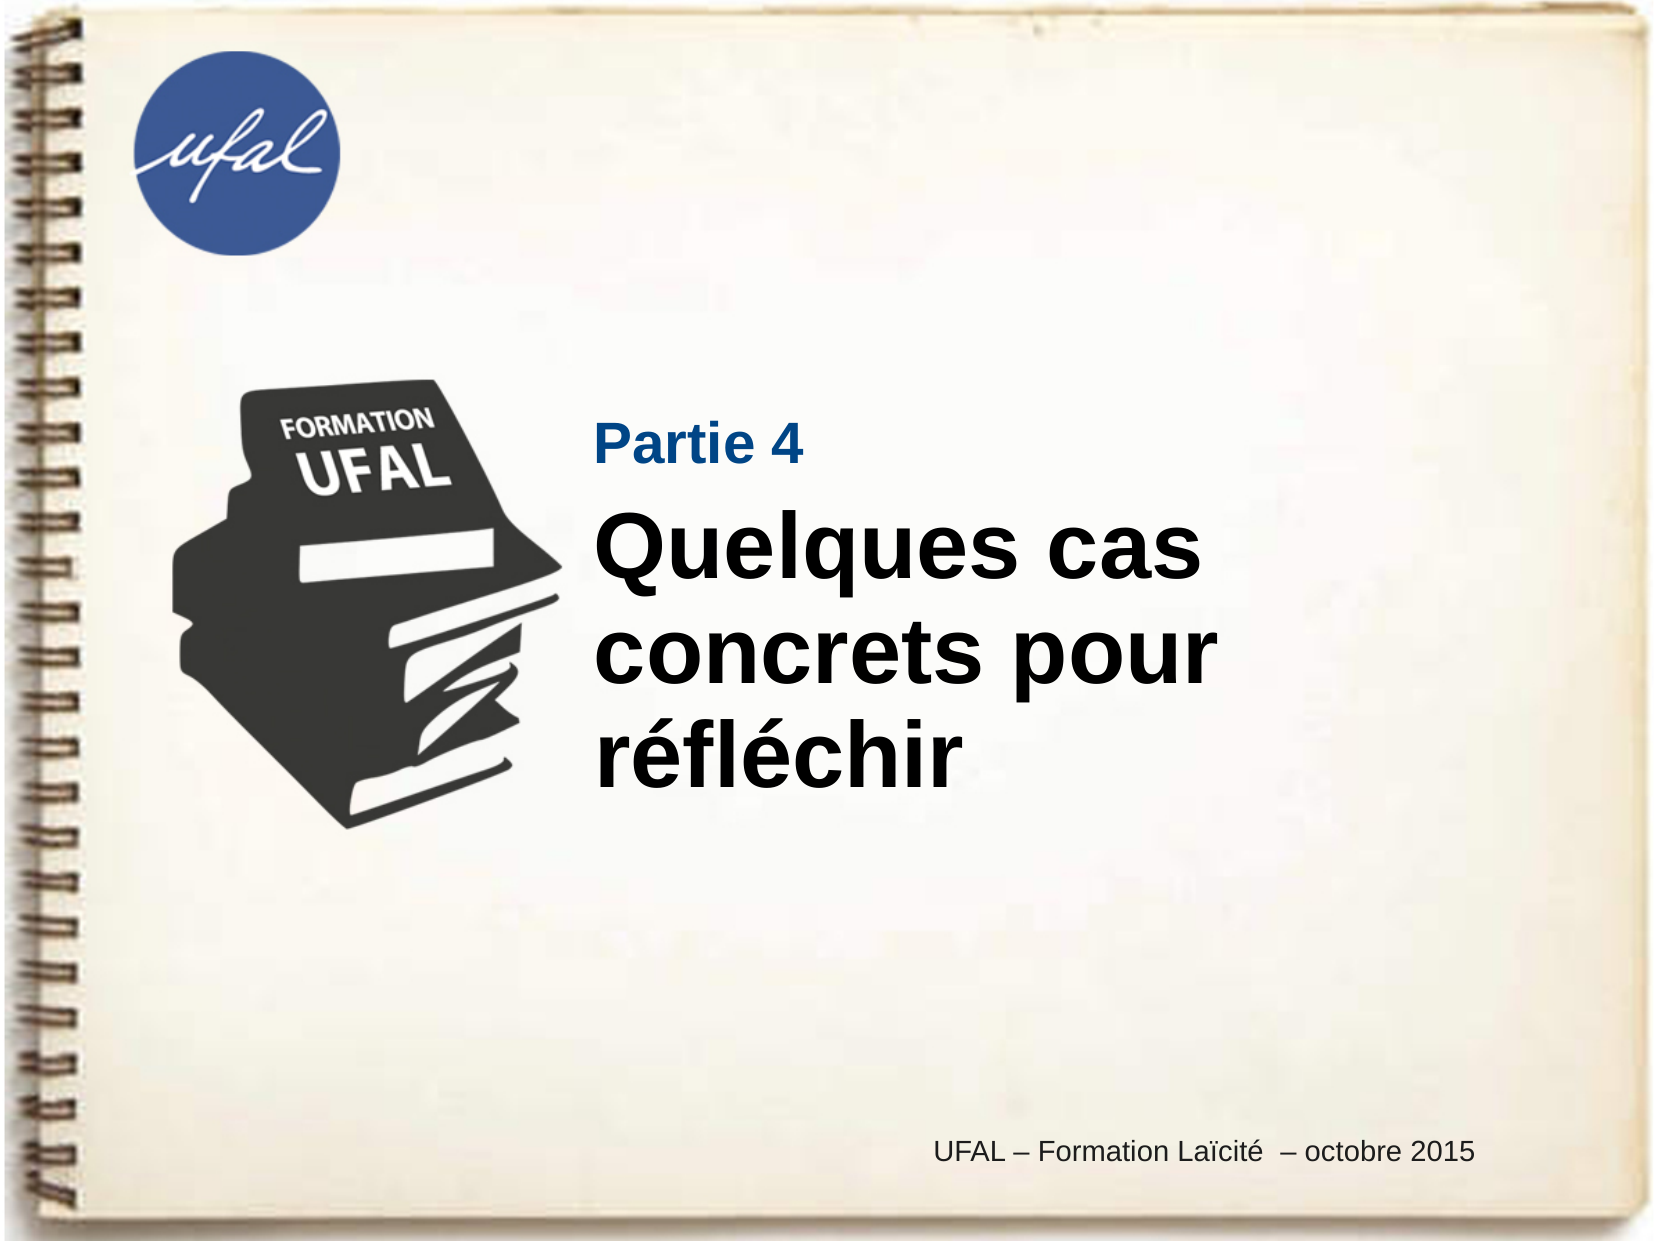

Partie 4
Quelques cas concrets pour réfléchir
UFAL – Formation Laïcité – octobre 2015